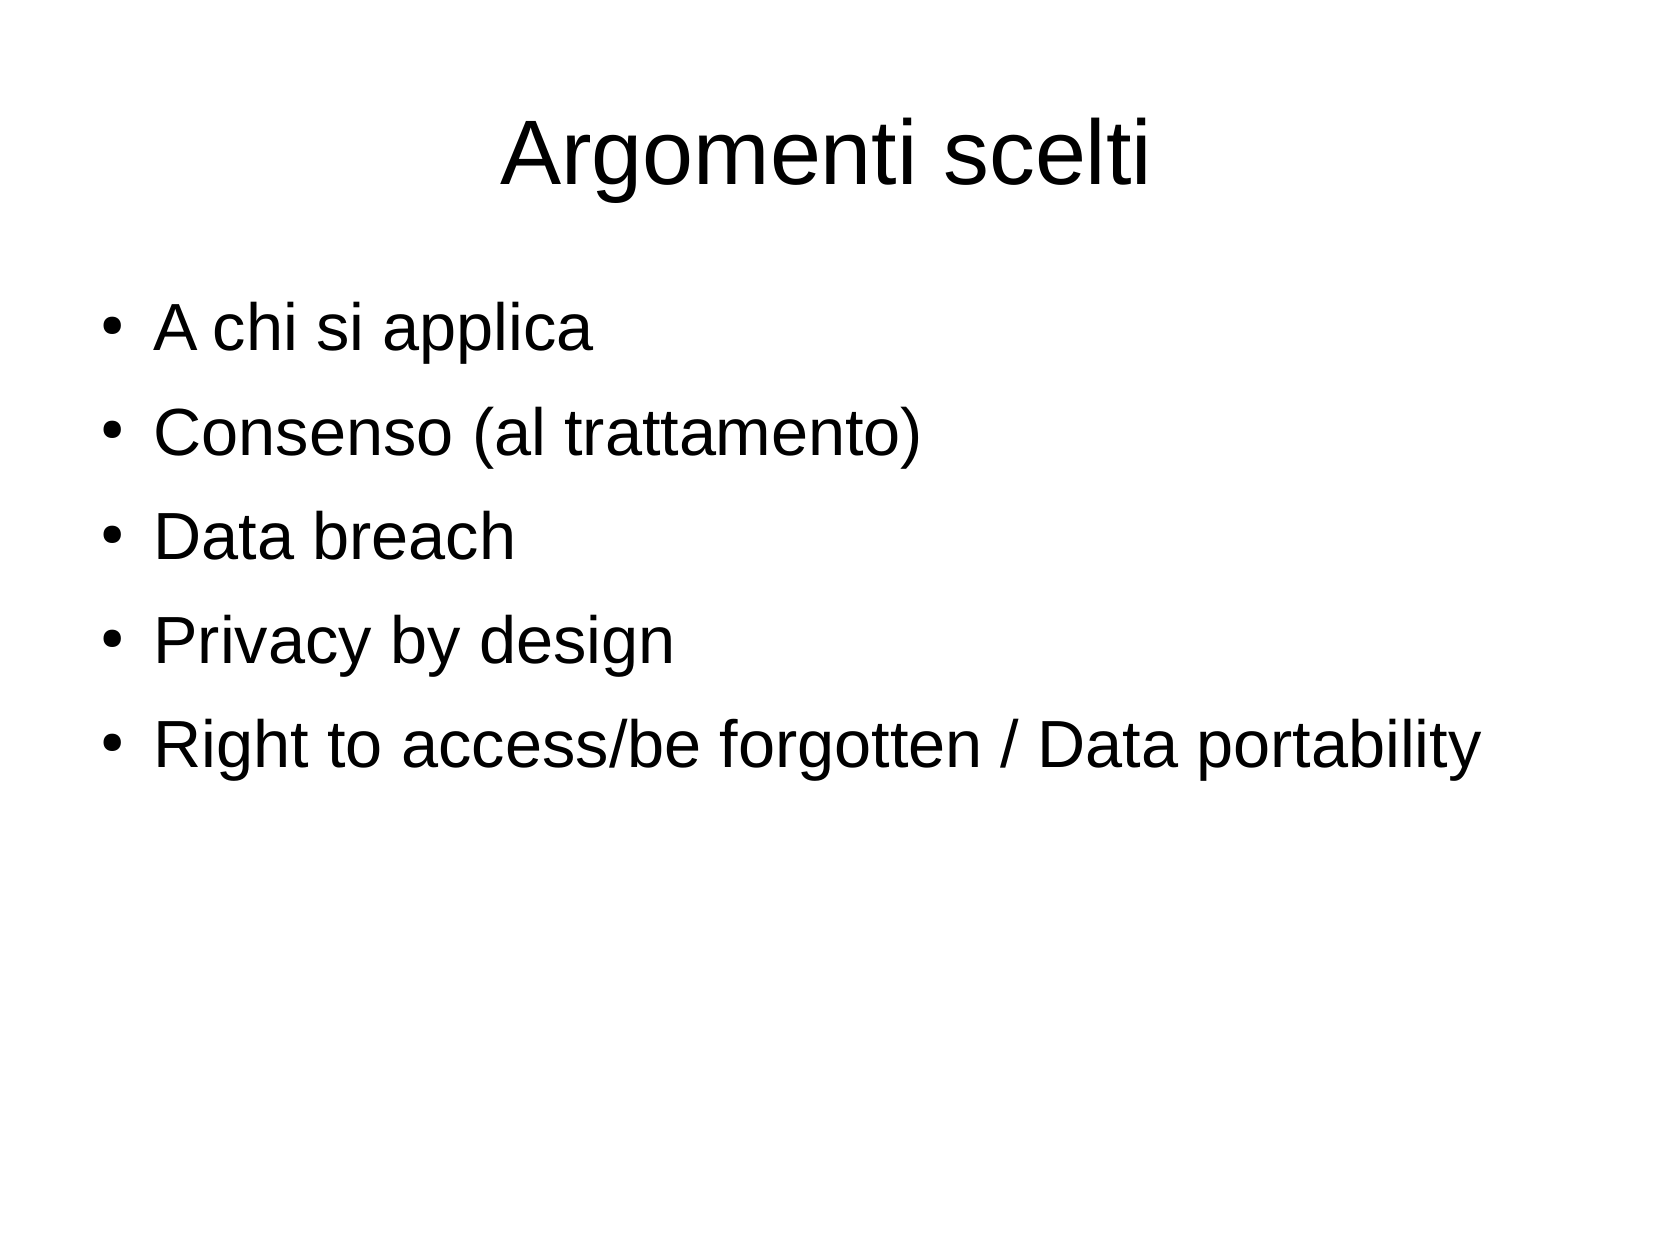

# Argomenti scelti
A chi si applica
Consenso (al trattamento)
Data breach
Privacy by design
Right to access/be forgotten / Data portability